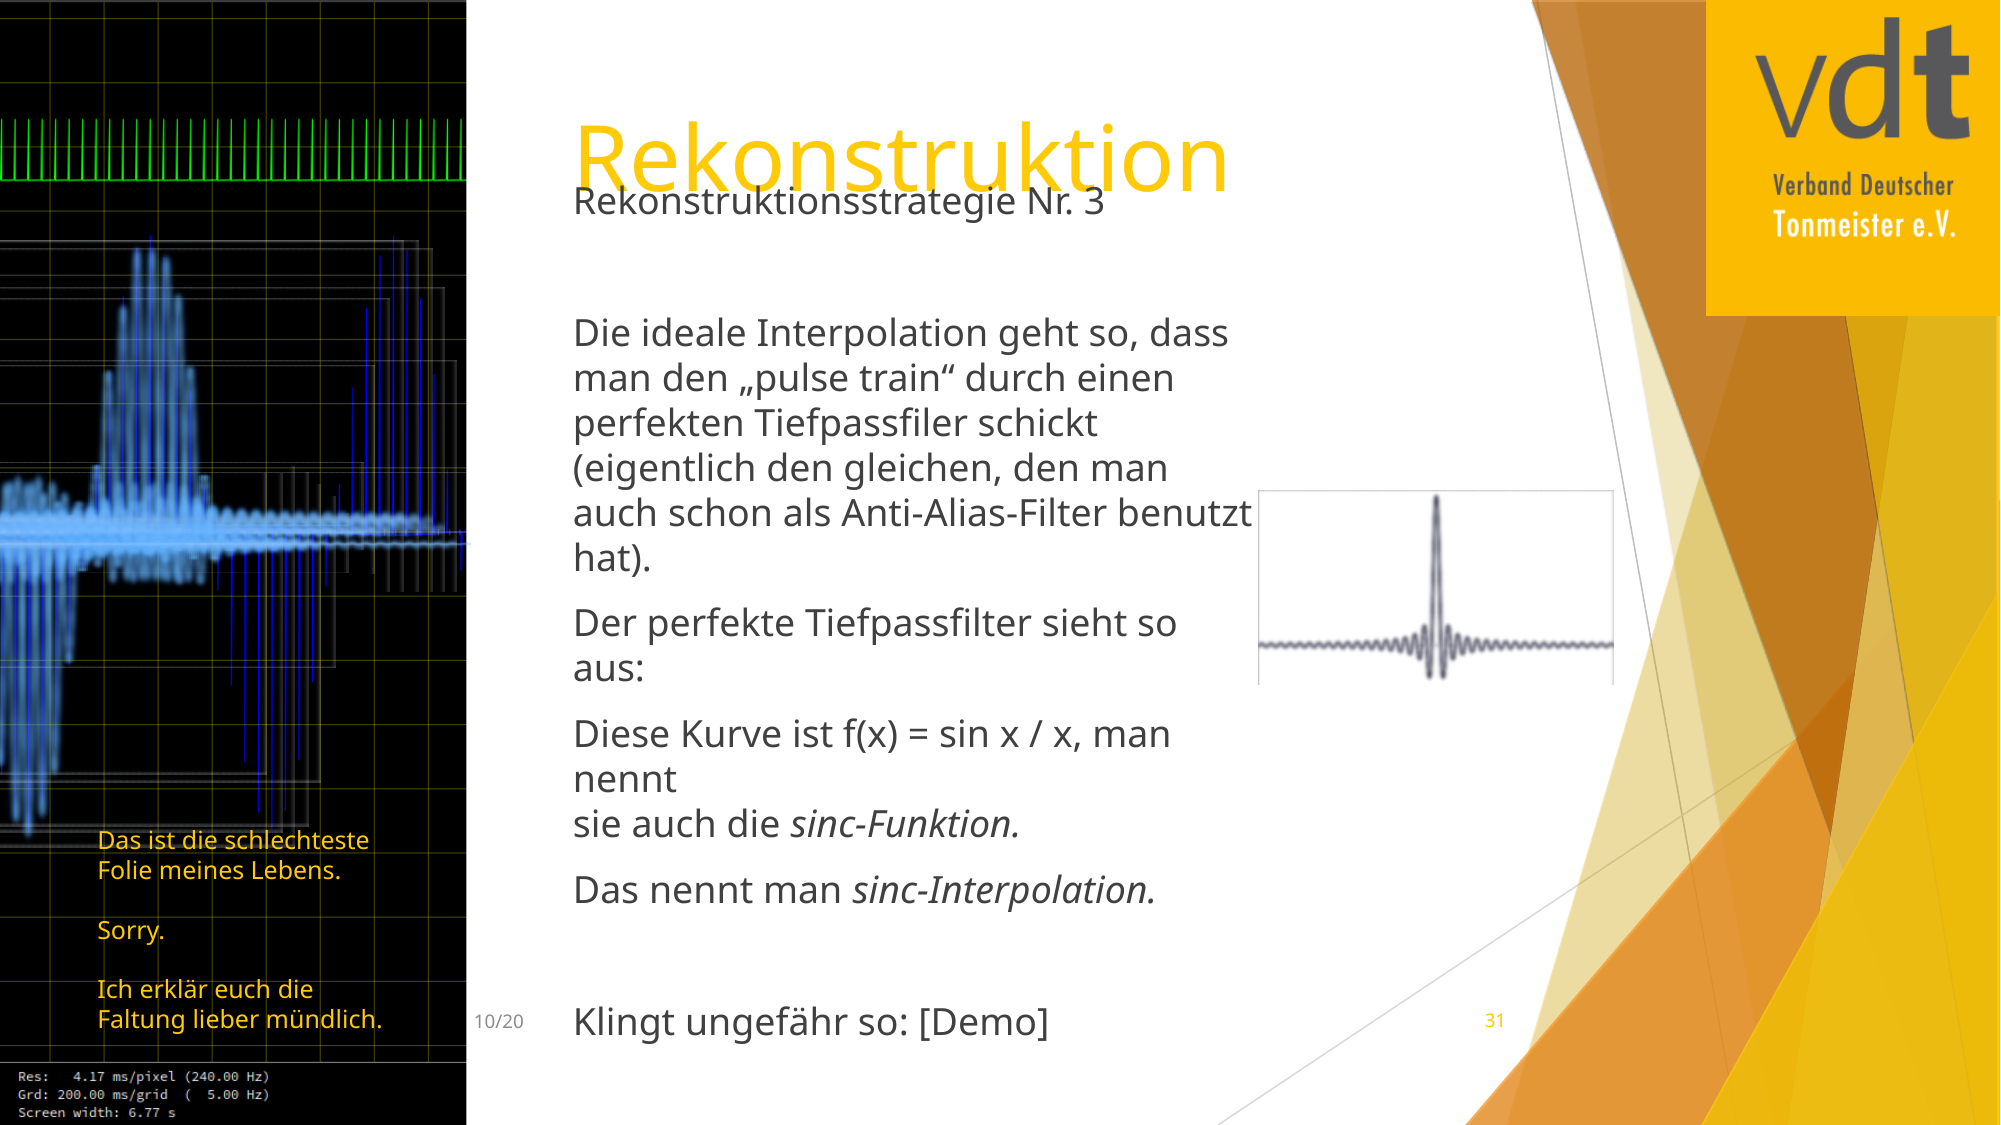

# Rekonstruktion
Rekonstruktionsstrategie Nr. 3
Die ideale Interpolation geht so, dass man den „pulse train“ durch einen perfekten Tiefpassfiler schickt (eigentlich den gleichen, den man auch schon als Anti-Alias-Filter benutzt hat).
Der perfekte Tiefpassfilter sieht so aus:
Diese Kurve ist f(x) = sin x / x, man nennt
sie auch die sinc-Funktion.
Das nennt man sinc-Interpolation.
Klingt ungefähr so: [Demo]
Das ist die schlechteste Folie meines Lebens.
Sorry.
Ich erklär euch die Faltung lieber mündlich.
Jörn Nettingsmeier | Tonmeister, VDT | 10/20